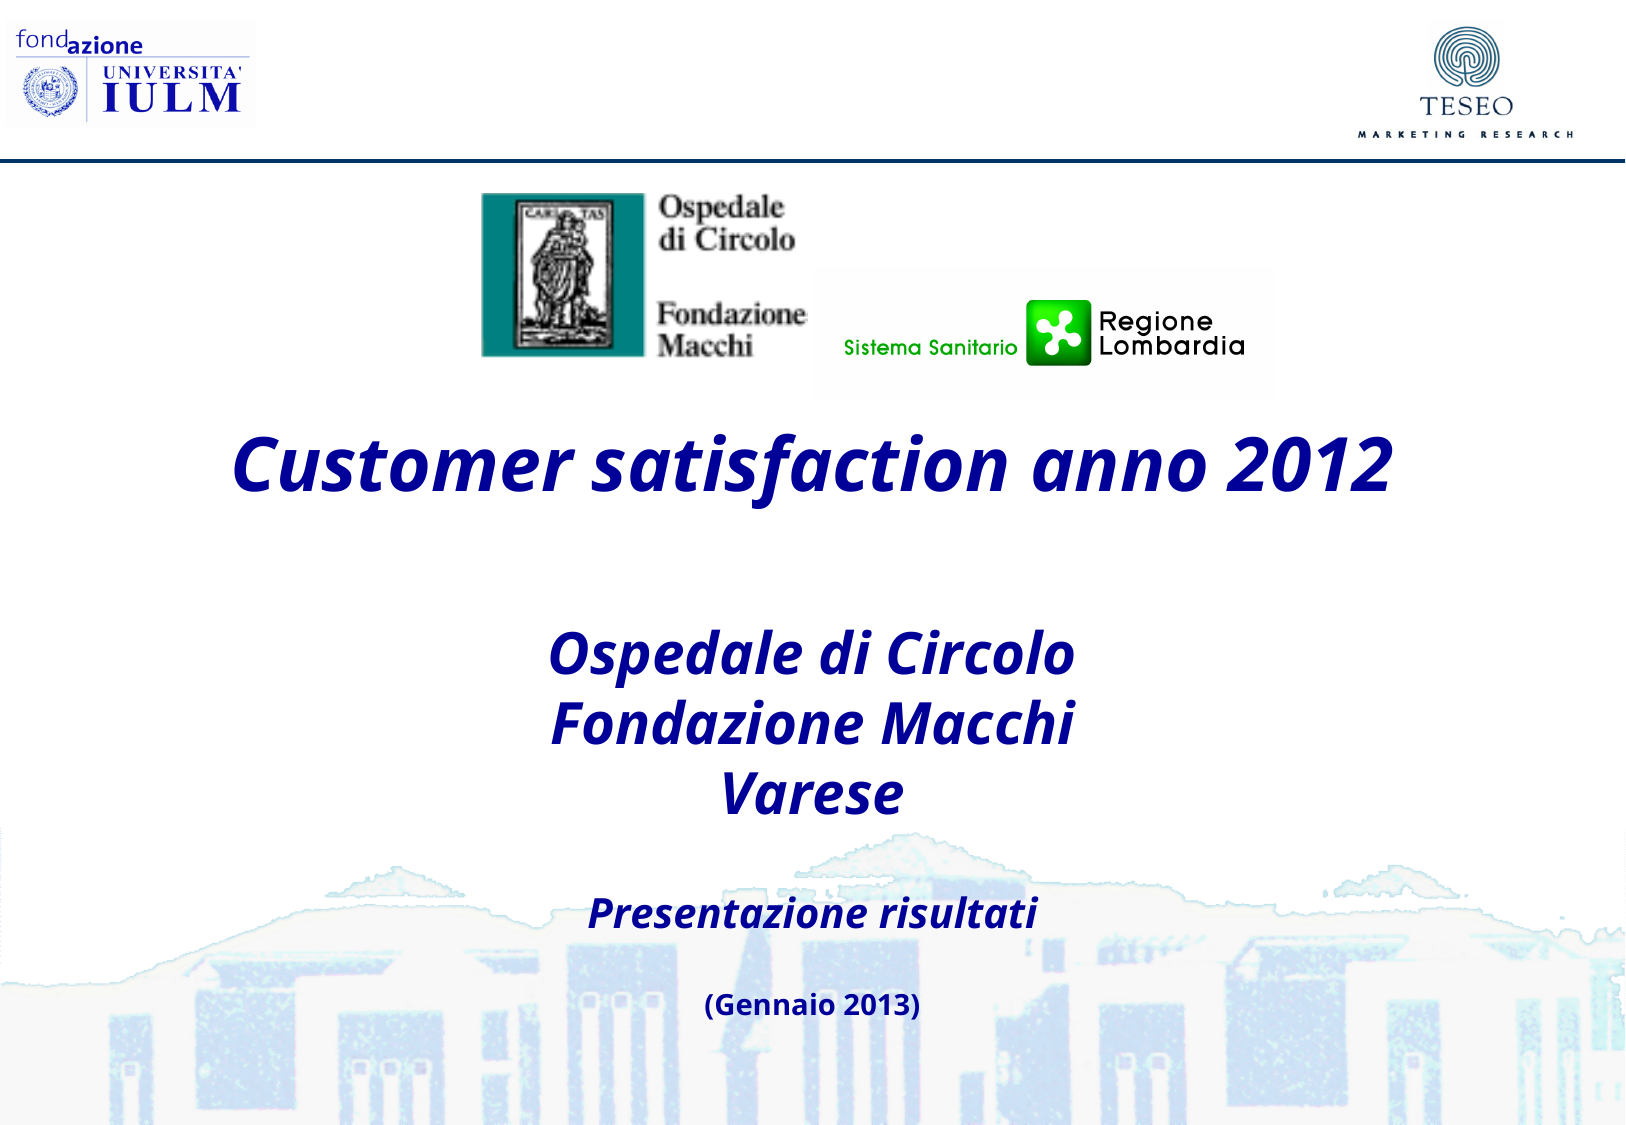

Customer satisfaction anno 2012
Ospedale di Circolo
Fondazione Macchi
Varese
Presentazione risultati
(Gennaio 2013)